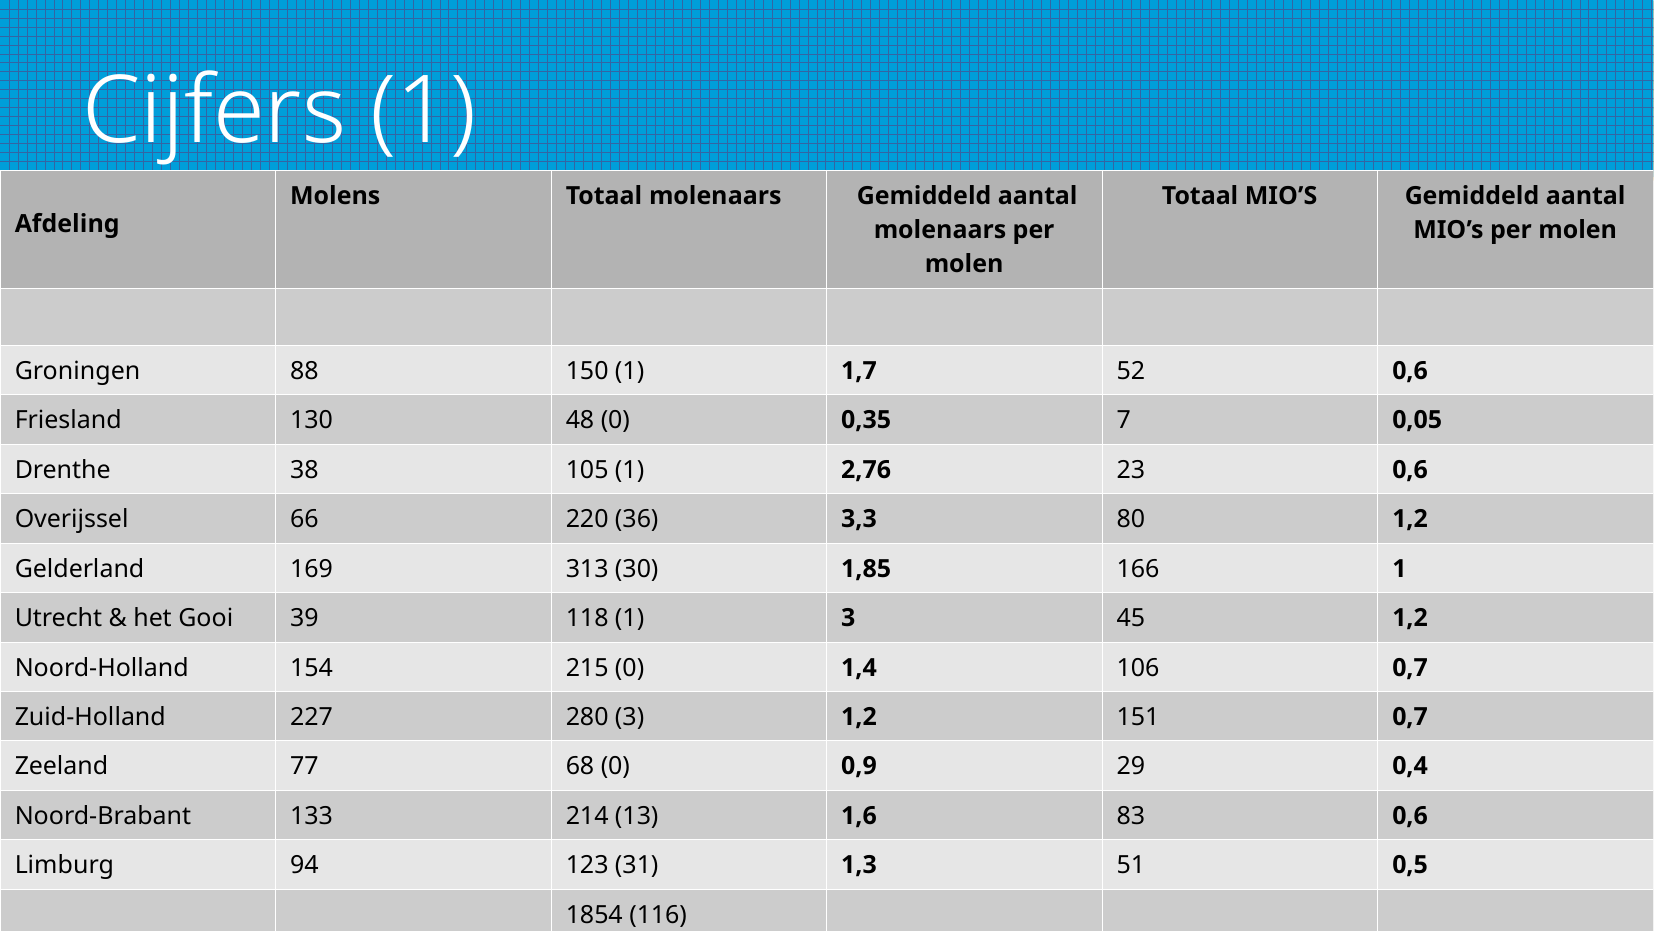

# Cijfers (1)
| Afdeling | Molens | Totaal molenaars | Gemiddeld aantal molenaars per molen | Totaal MIO’S | Gemiddeld aantal MIO’s per molen |
| --- | --- | --- | --- | --- | --- |
| | | | | | |
| Groningen | 88 | 150 (1) | 1,7 | 52 | 0,6 |
| Friesland | 130 | 48 (0) | 0,35 | 7 | 0,05 |
| Drenthe | 38 | 105 (1) | 2,76 | 23 | 0,6 |
| Overijssel | 66 | 220 (36) | 3,3 | 80 | 1,2 |
| Gelderland | 169 | 313 (30) | 1,85 | 166 | 1 |
| Utrecht & het Gooi | 39 | 118 (1) | 3 | 45 | 1,2 |
| Noord-Holland | 154 | 215 (0) | 1,4 | 106 | 0,7 |
| Zuid-Holland | 227 | 280 (3) | 1,2 | 151 | 0,7 |
| Zeeland | 77 | 68 (0) | 0,9 | 29 | 0,4 |
| Noord-Brabant | 133 | 214 (13) | 1,6 | 83 | 0,6 |
| Limburg | 94 | 123 (31) | 1,3 | 51 | 0,5 |
| | | 1854 (116) | | | |